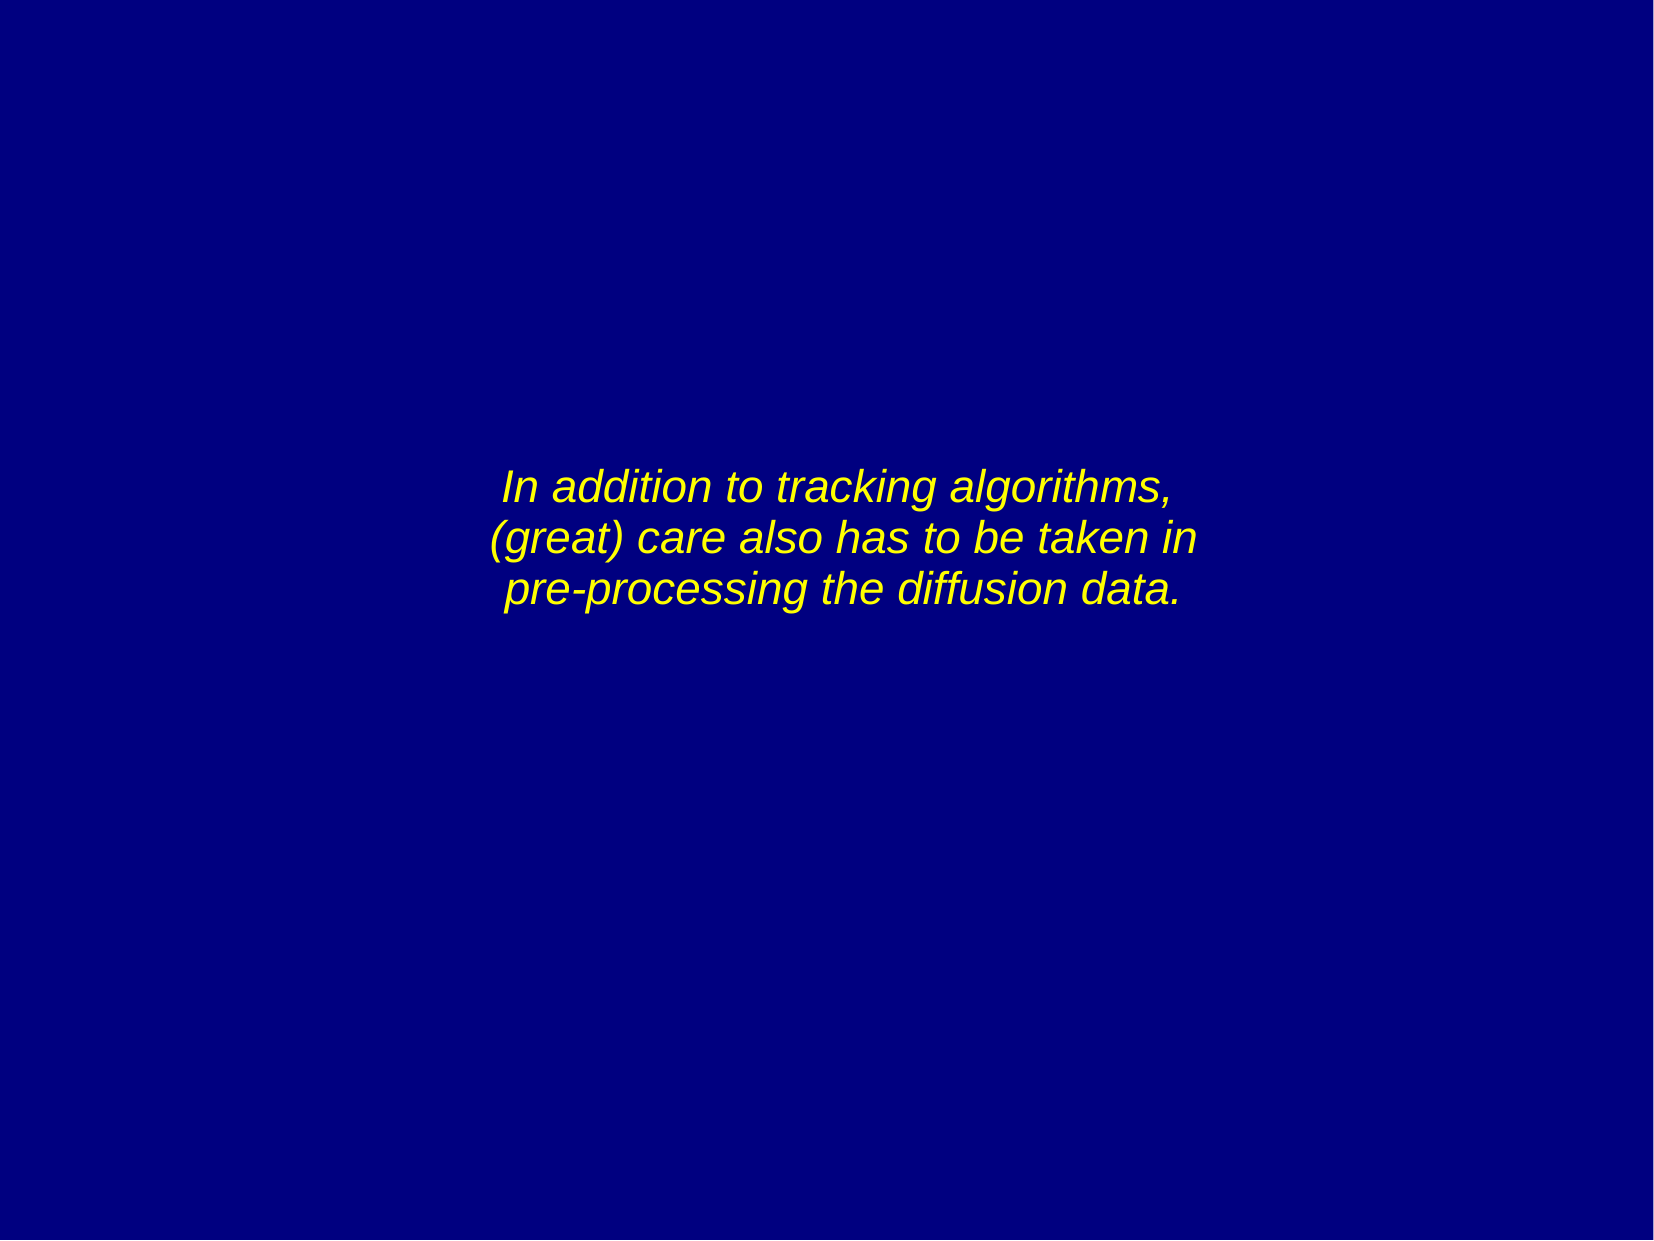

In addition to tracking algorithms,
(great) care also has to be taken in pre-processing the diffusion data.